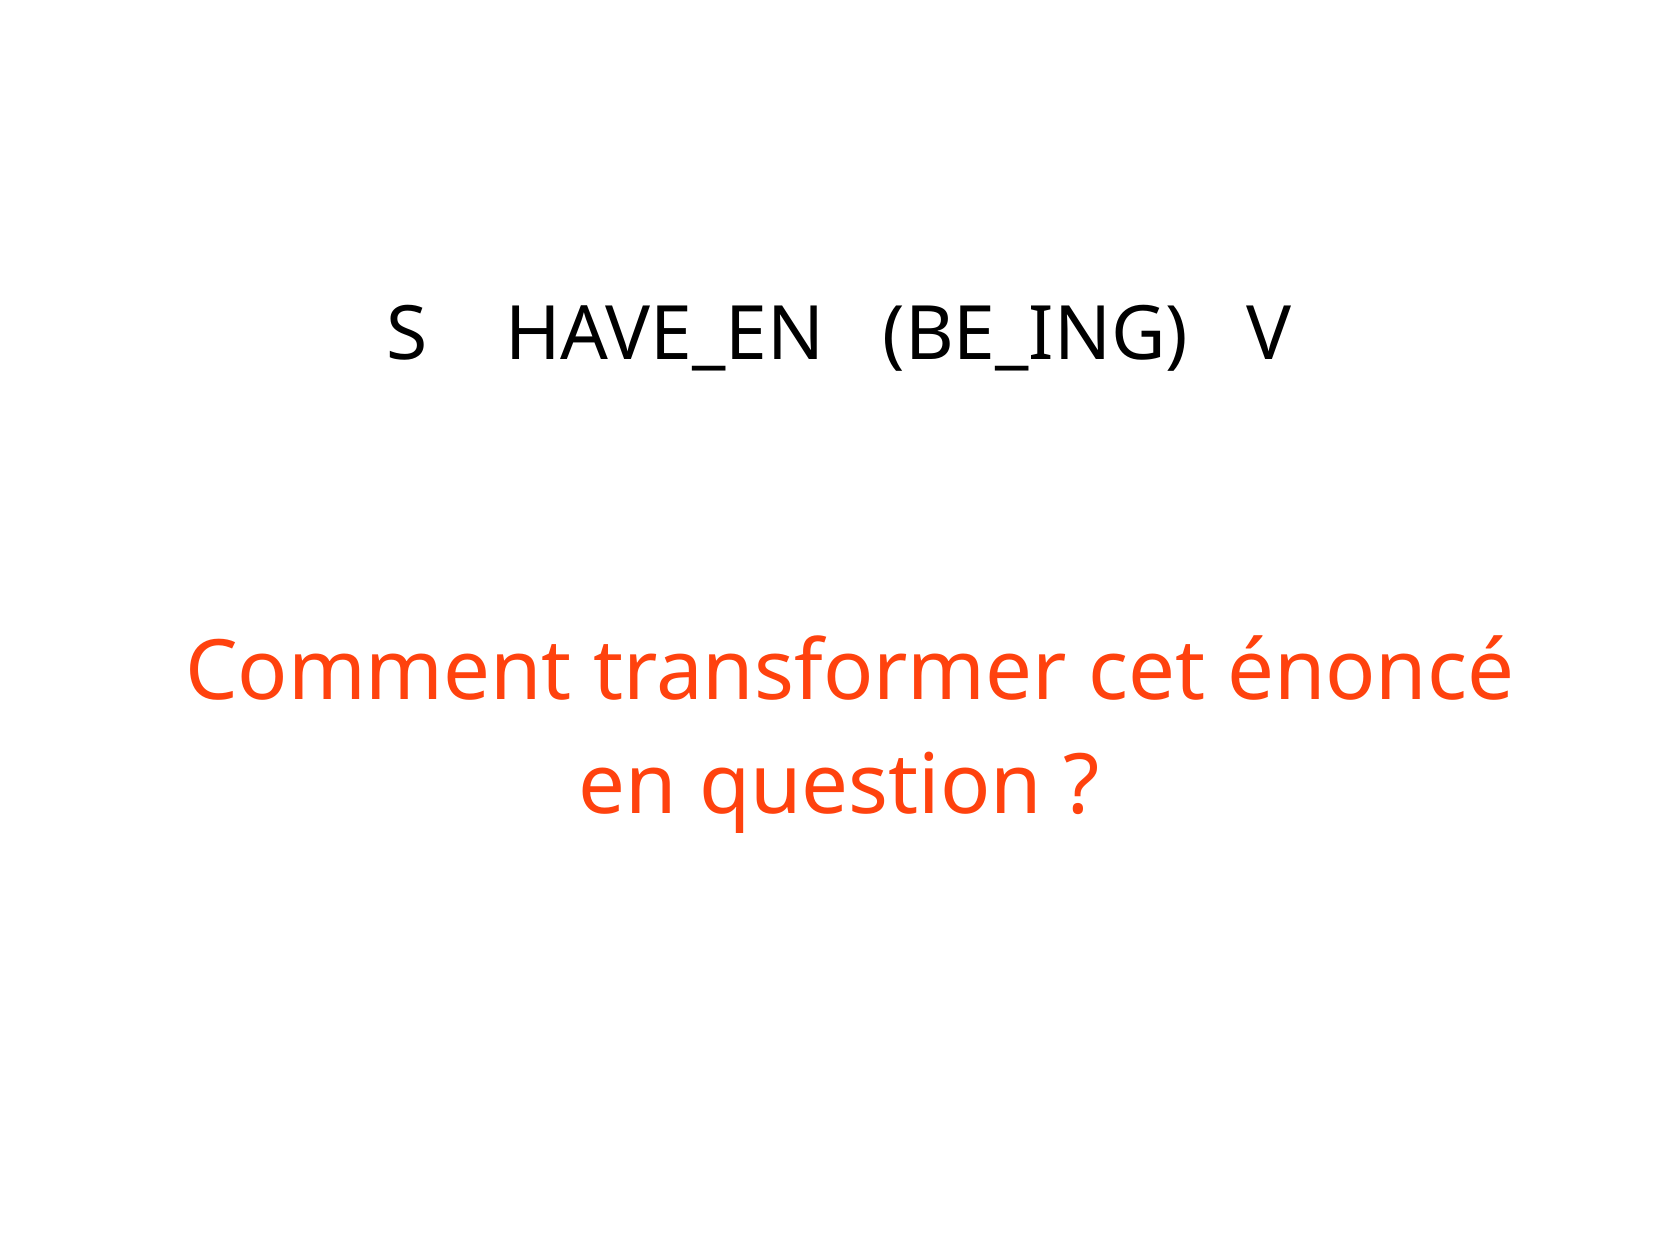

S HAVE_EN (BE_ING) V
Comment transformer cet énoncé
en question ?